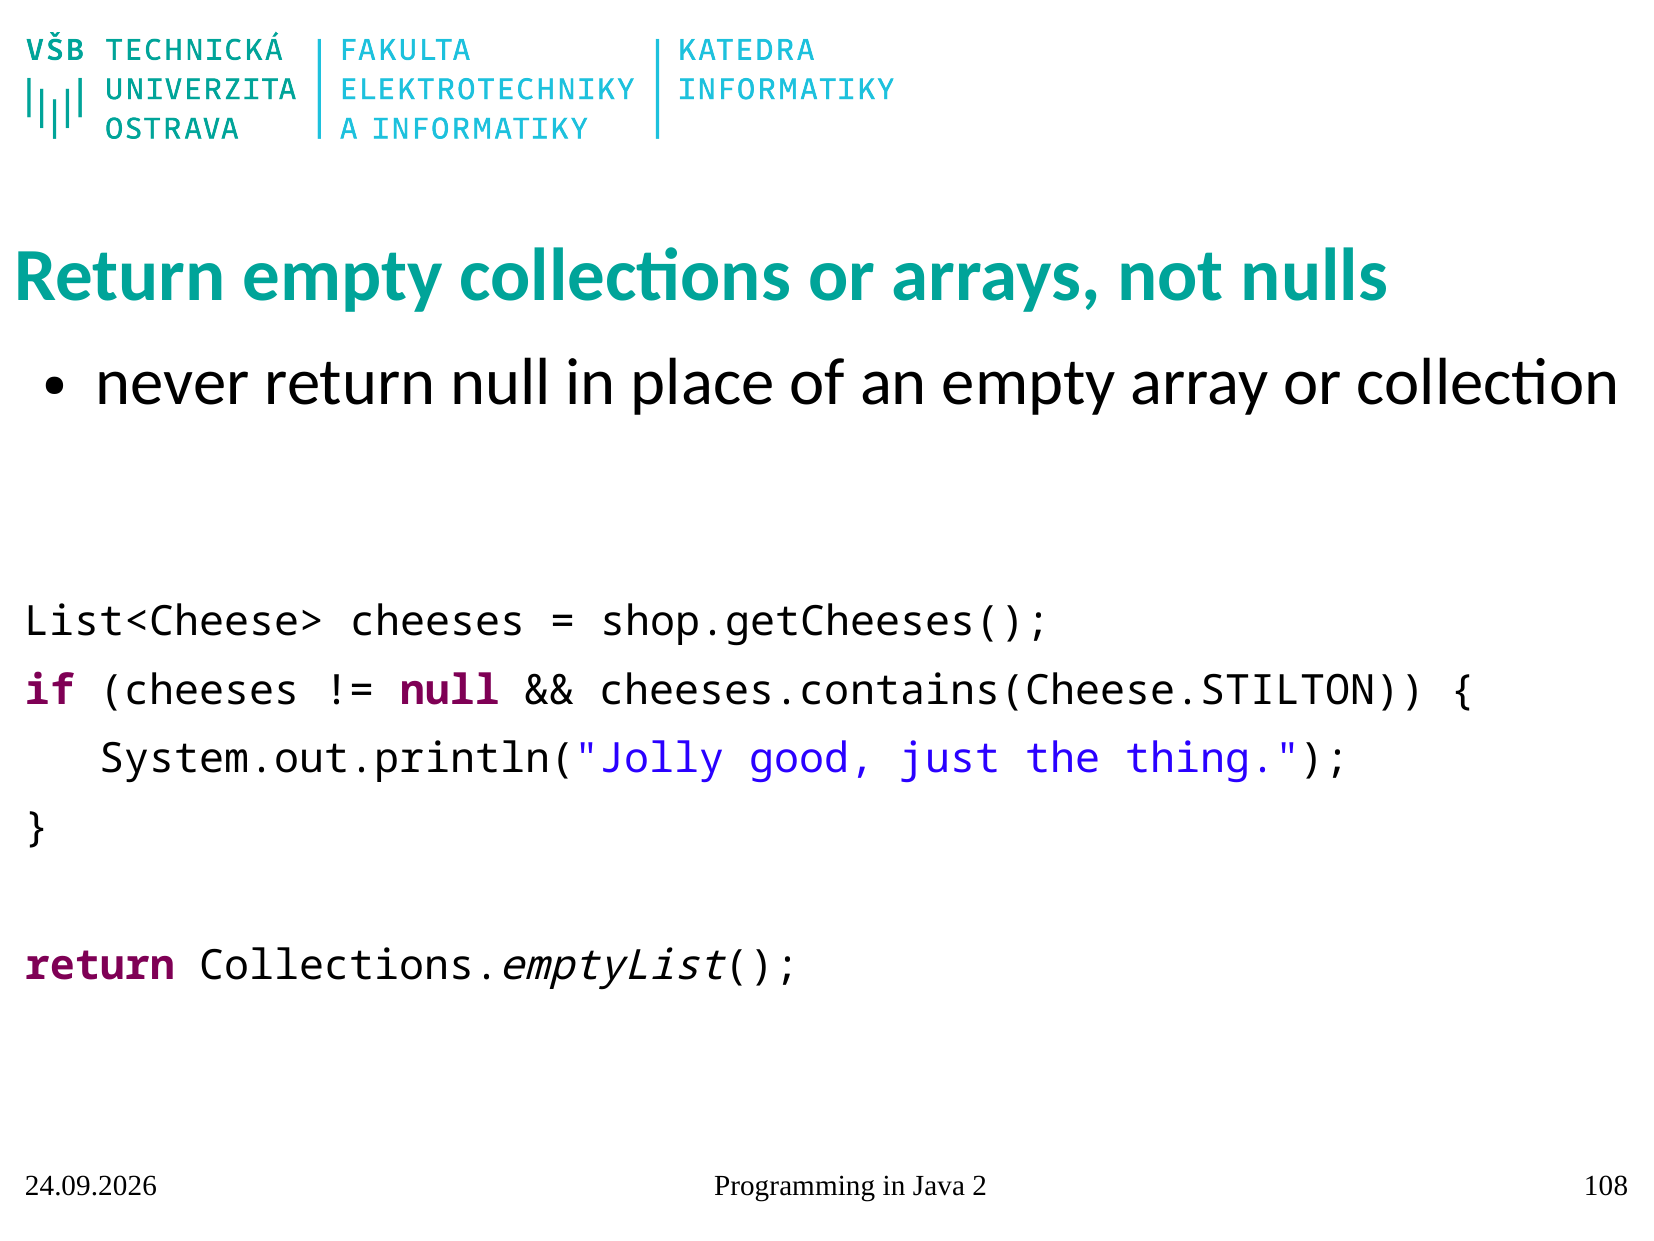

# Return empty collections or arrays, not nulls
never return null in place of an empty array or collection
List<Cheese> cheeses = shop.getCheeses();
if (cheeses != null && cheeses.contains(Cheese.STILTON)) {
 System.out.println("Jolly good, just the thing.");
}
return Collections.emptyList();
Programming in Java 2
108